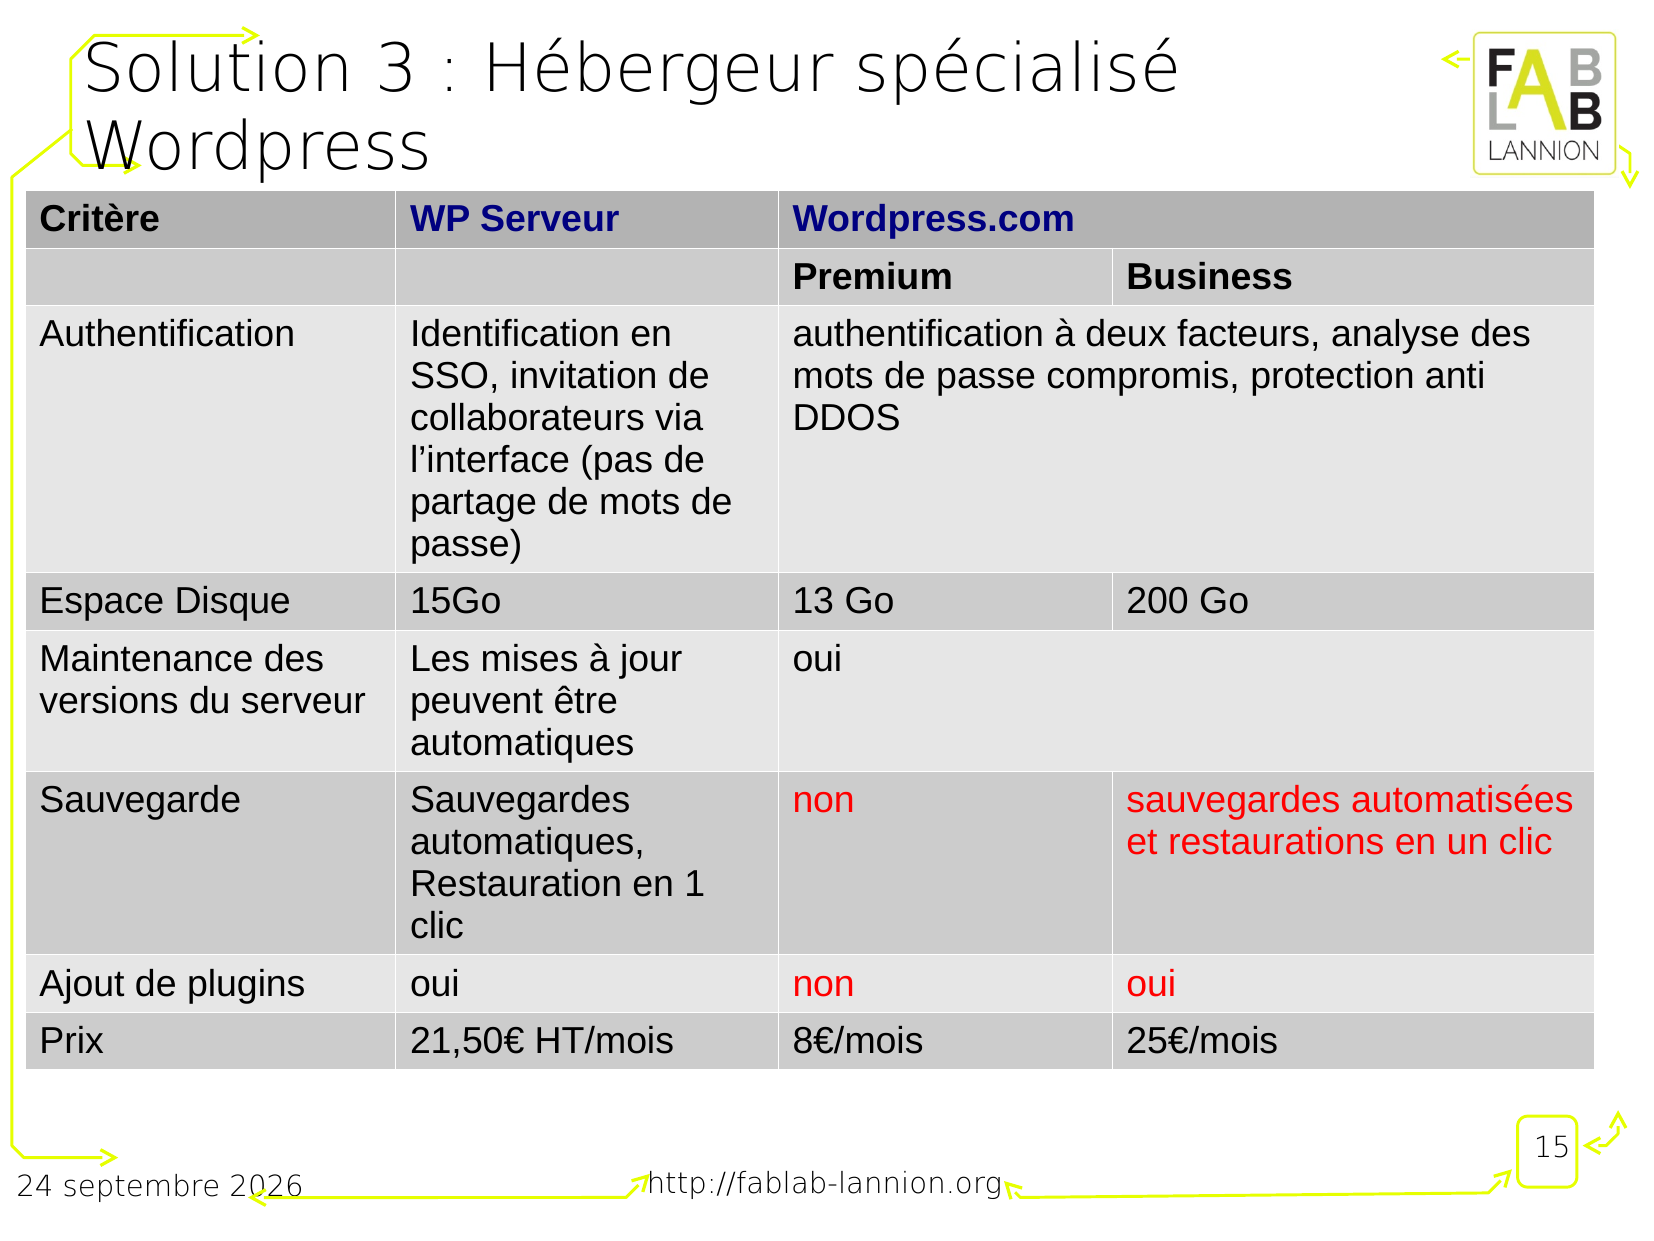

# Solution 3 : Hébergeur spécialisé Wordpress
| Critère | WP Serveur | Wordpress.com | |
| --- | --- | --- | --- |
| | | Premium | Business |
| Authentification | Identification en SSO, invitation de collaborateurs via l’interface (pas de partage de mots de passe) | authentification à deux facteurs, analyse des mots de passe compromis, protection anti DDOS | |
| Espace Disque | 15Go | 13 Go | 200 Go |
| Maintenance des versions du serveur | Les mises à jour peuvent être automatiques | oui | |
| Sauvegarde | Sauvegardes automatiques, Restauration en 1 clic | non | sauvegardes automatisées et restaurations en un clic |
| Ajout de plugins | oui | non | oui |
| Prix | 21,50€ HT/mois | 8€/mois | 25€/mois |
15